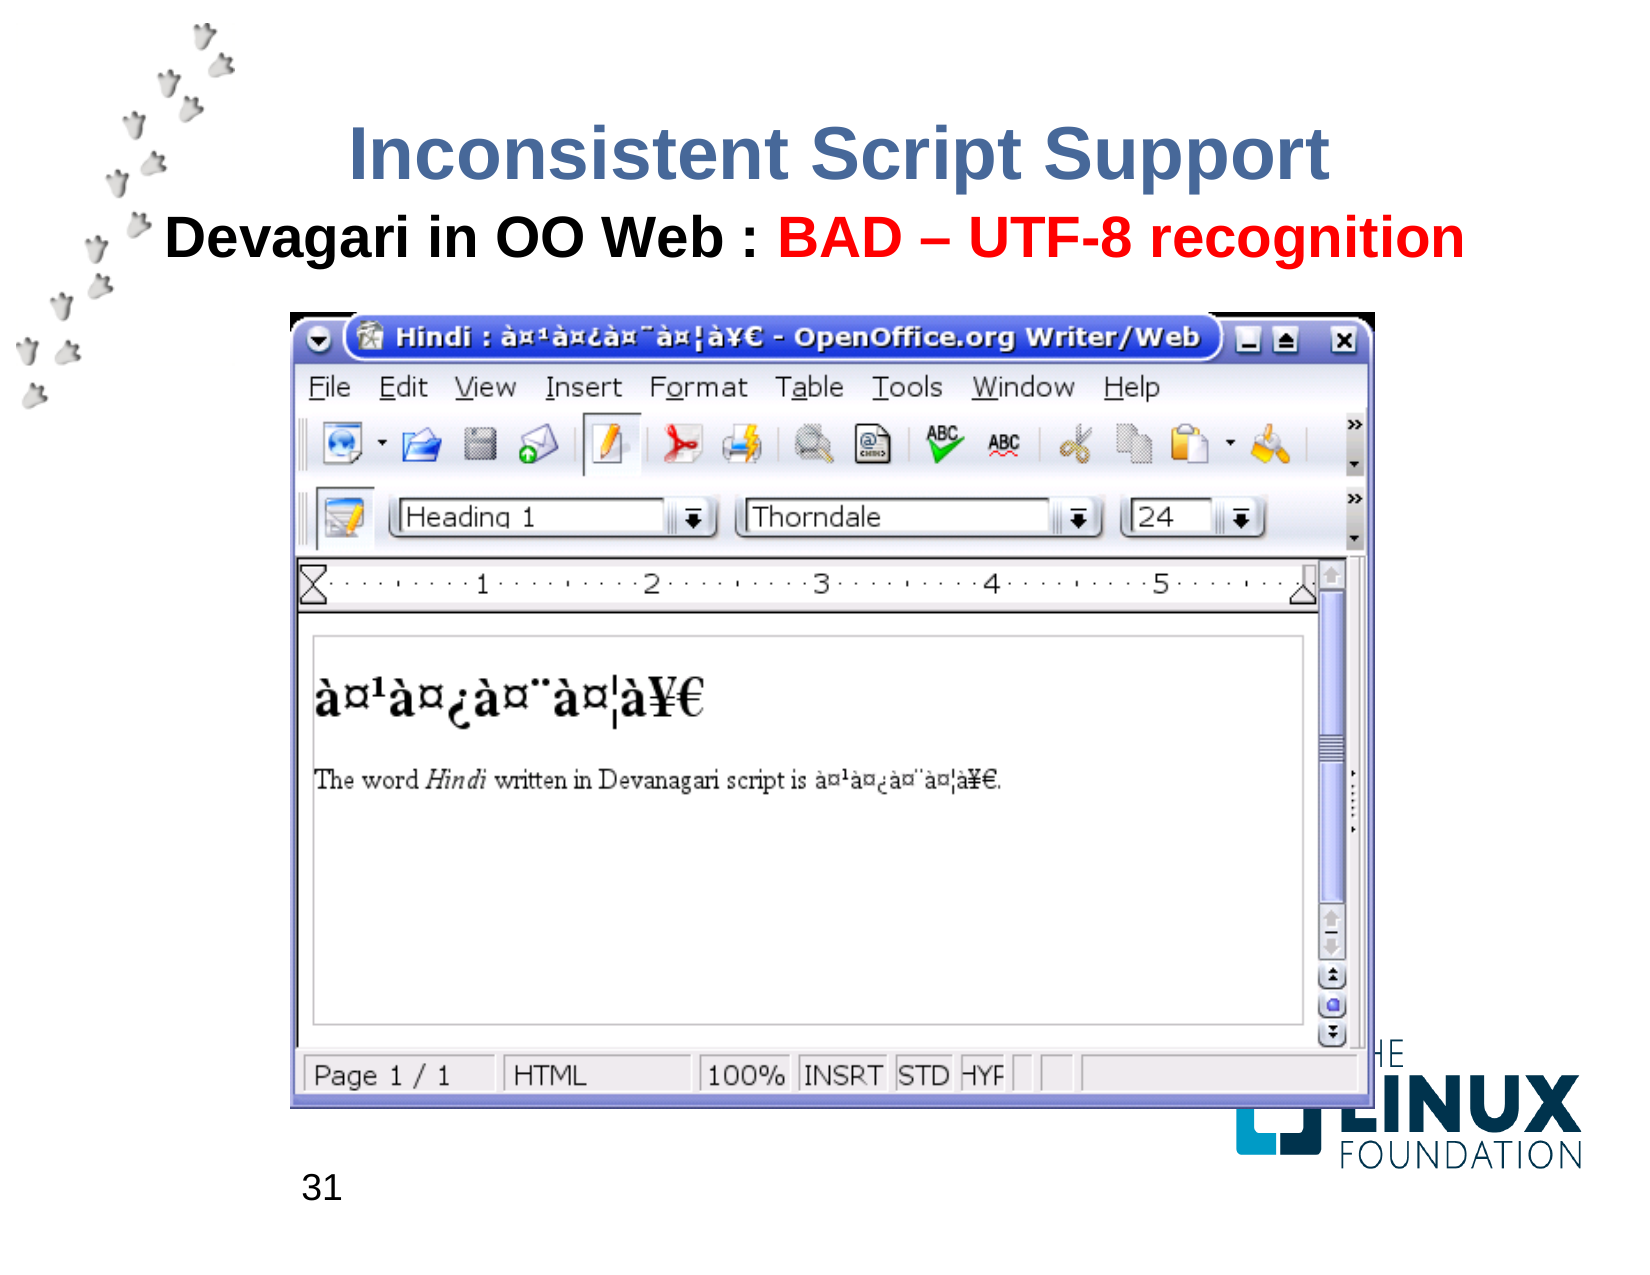

# Inconsistent Script Support
Devagari in OO Web : BAD – UTF-8 recognition